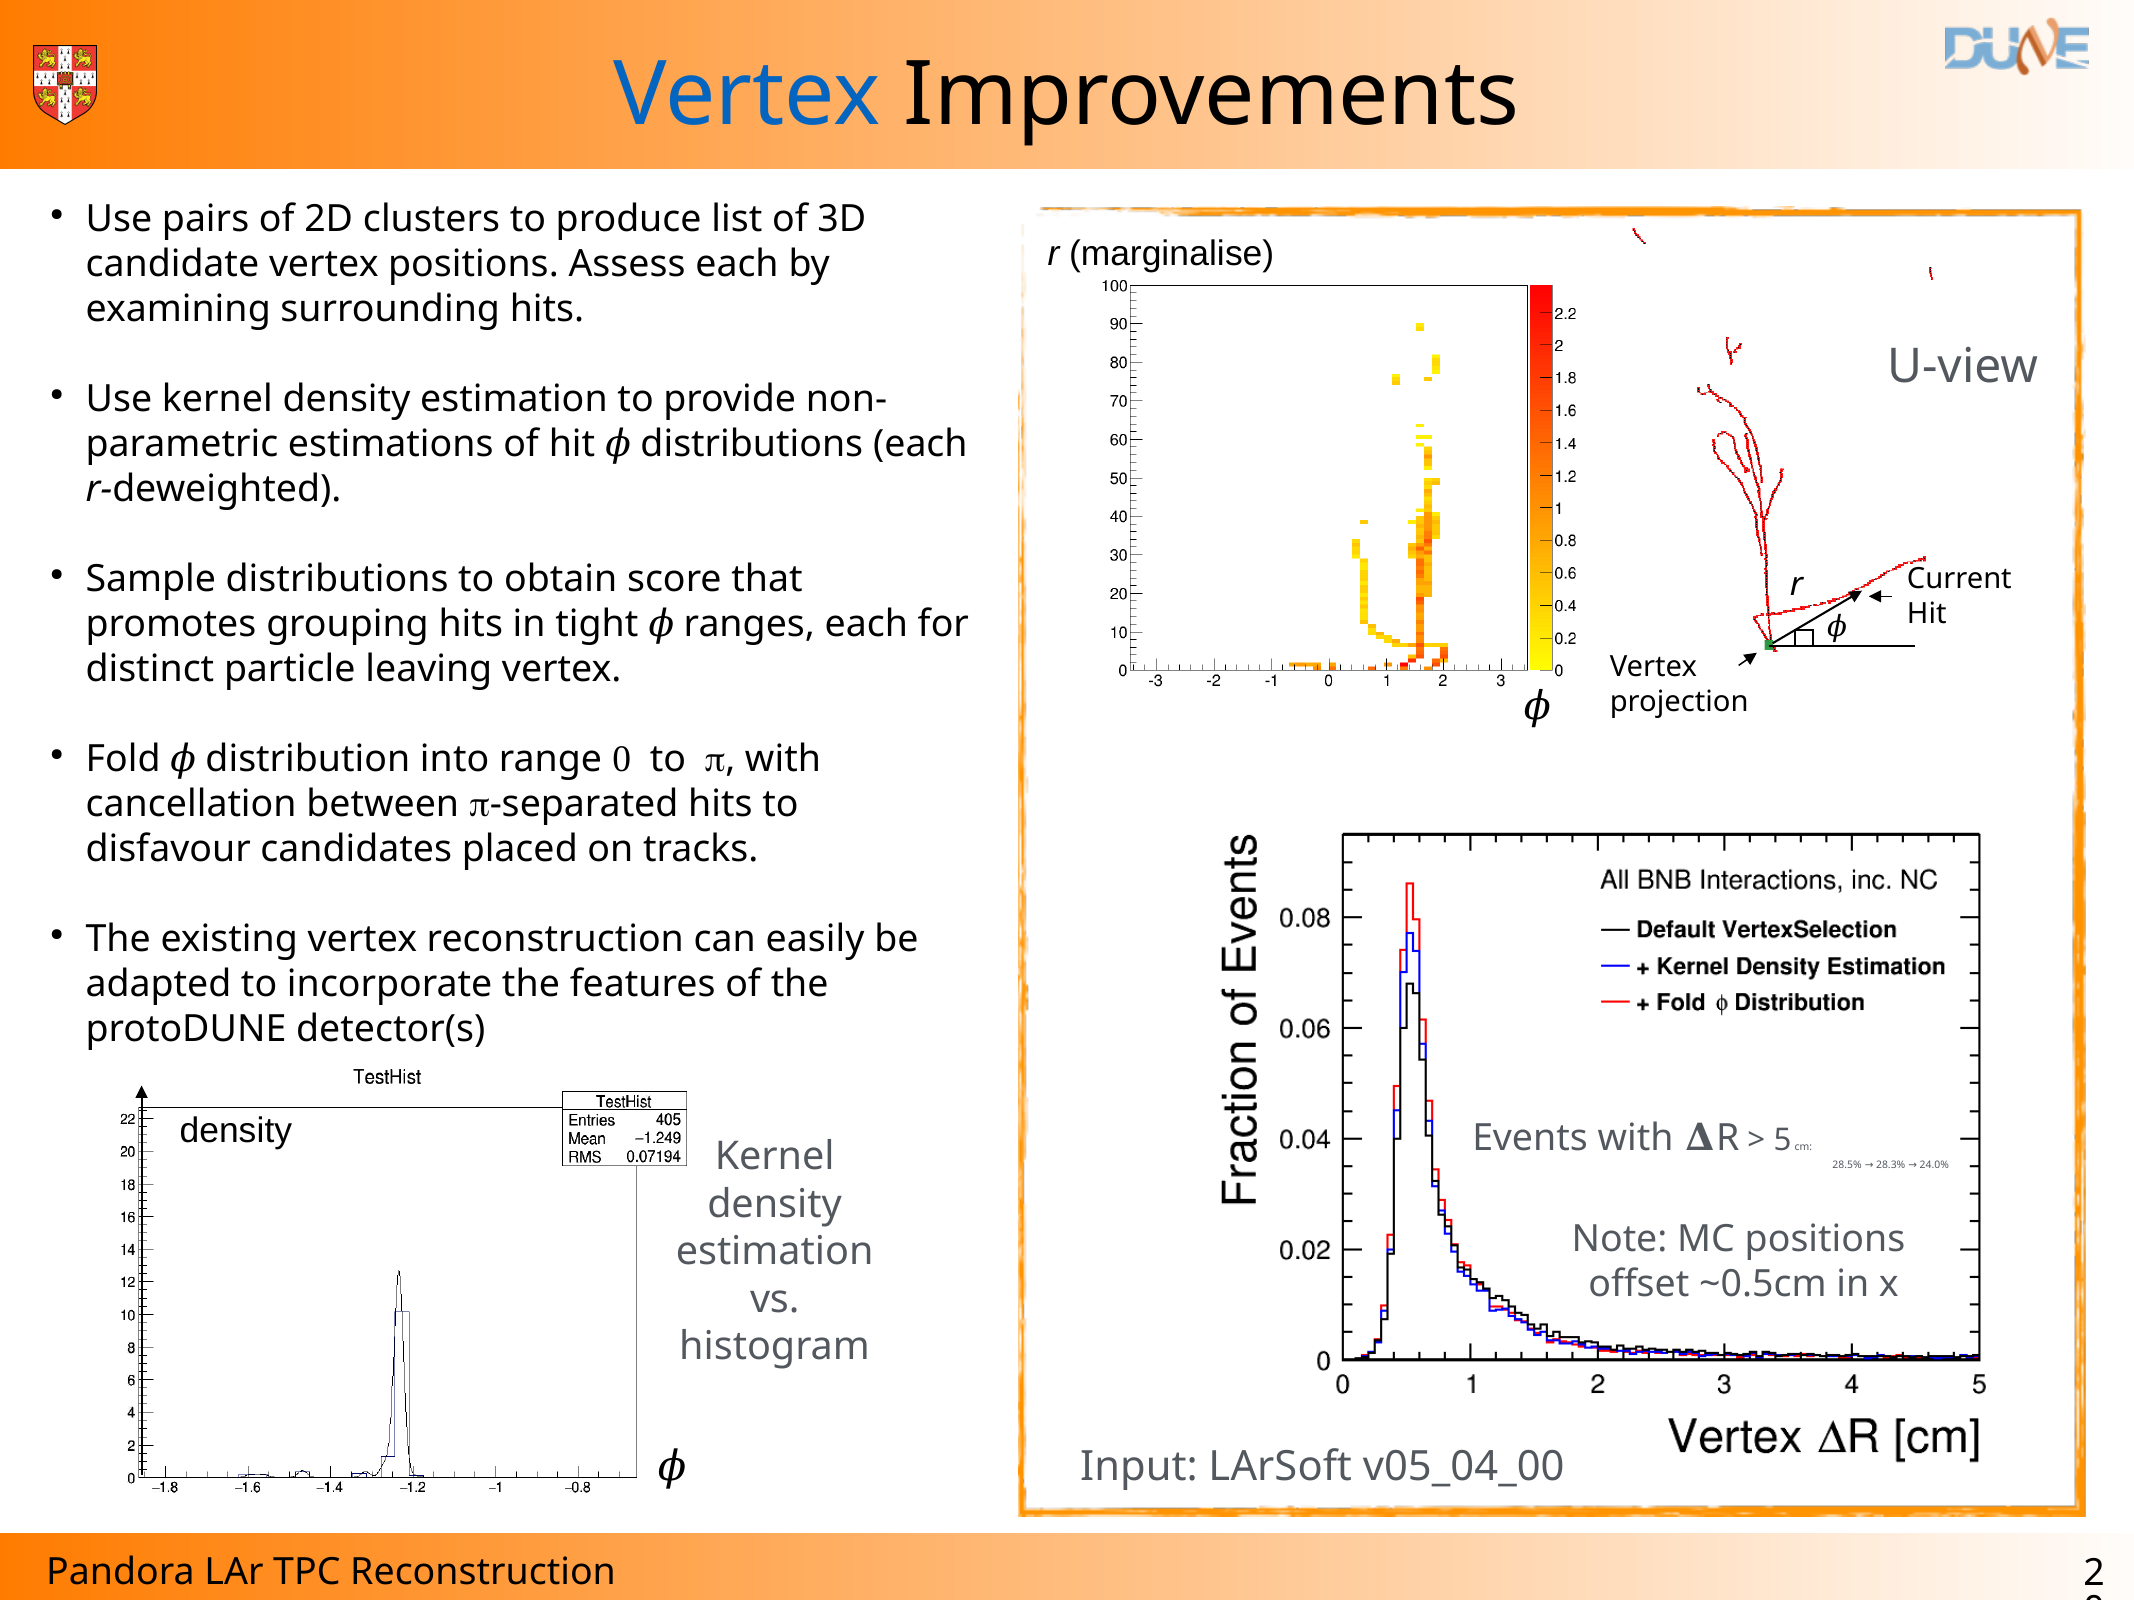

Vertex Improvements
Use pairs of 2D clusters to produce list of 3D candidate vertex positions. Assess each by examining surrounding hits.
Use kernel density estimation to provide non-parametric estimations of hit 𝜙 distributions (each r-deweighted).
Sample distributions to obtain score that promotes grouping hits in tight 𝜙 ranges, each for distinct particle leaving vertex.
Fold 𝜙 distribution into range 0 to p, with cancellation between p-separated hits to disfavour candidates placed on tracks.
The existing vertex reconstruction can easily be adapted to incorporate the features of the protoDUNE detector(s)
r (marginalise)
U-view
Current Hit
r
𝜙
Vertex projection
𝜙
Events with 𝚫R > 5 cm:
28.5% → 28.3% → 24.0%
density
Kernel density estimation vs. histogram
Note: MC positions offset ~0.5cm in x
Input: LArSoft v05_04_00
𝜙